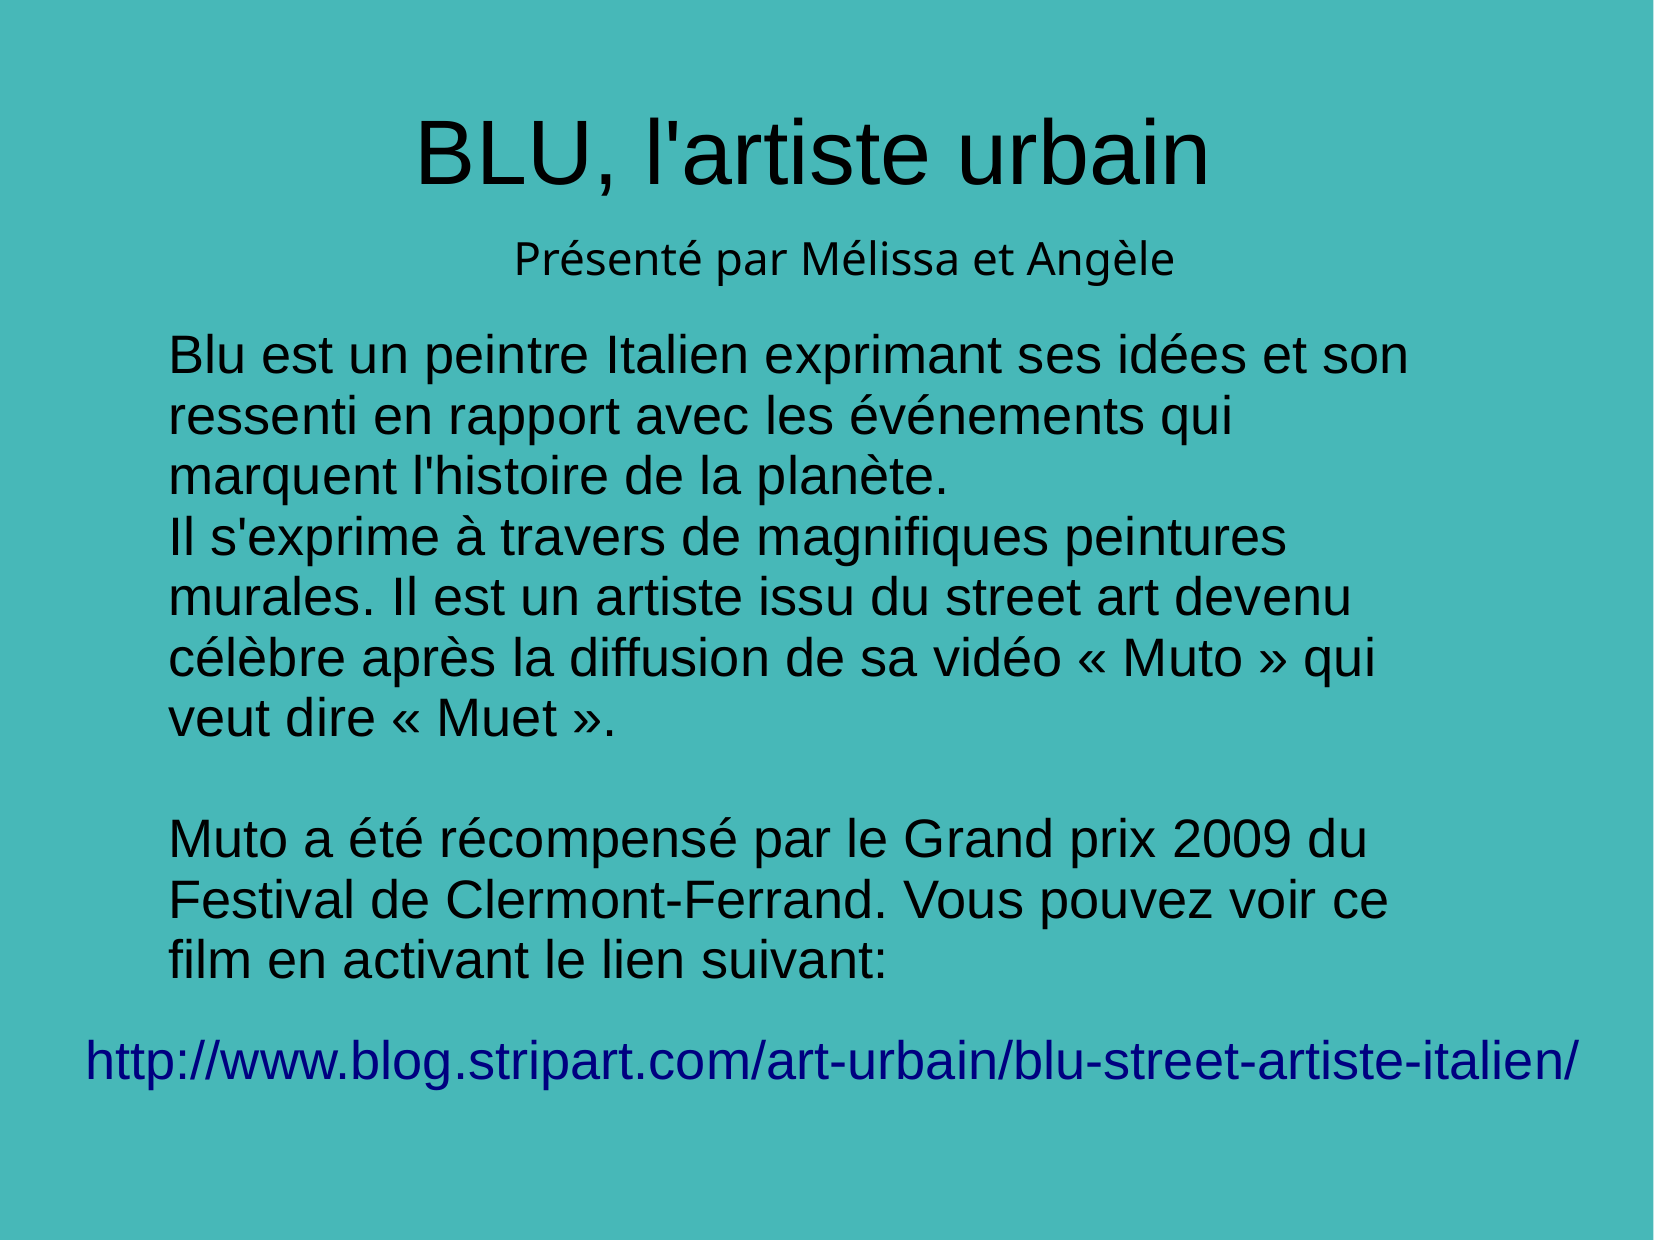

# BLU, l'artiste urbain
Présenté par Mélissa et Angèle
Blu est un peintre Italien exprimant ses idées et son ressenti en rapport avec les événements qui marquent l'histoire de la planète.
Il s'exprime à travers de magnifiques peintures murales. Il est un artiste issu du street art devenu célèbre après la diffusion de sa vidéo « Muto » qui veut dire « Muet ».
Muto a été récompensé par le Grand prix 2009 du Festival de Clermont-Ferrand. Vous pouvez voir ce film en activant le lien suivant:
http://www.blog.stripart.com/art-urbain/blu-street-artiste-italien/